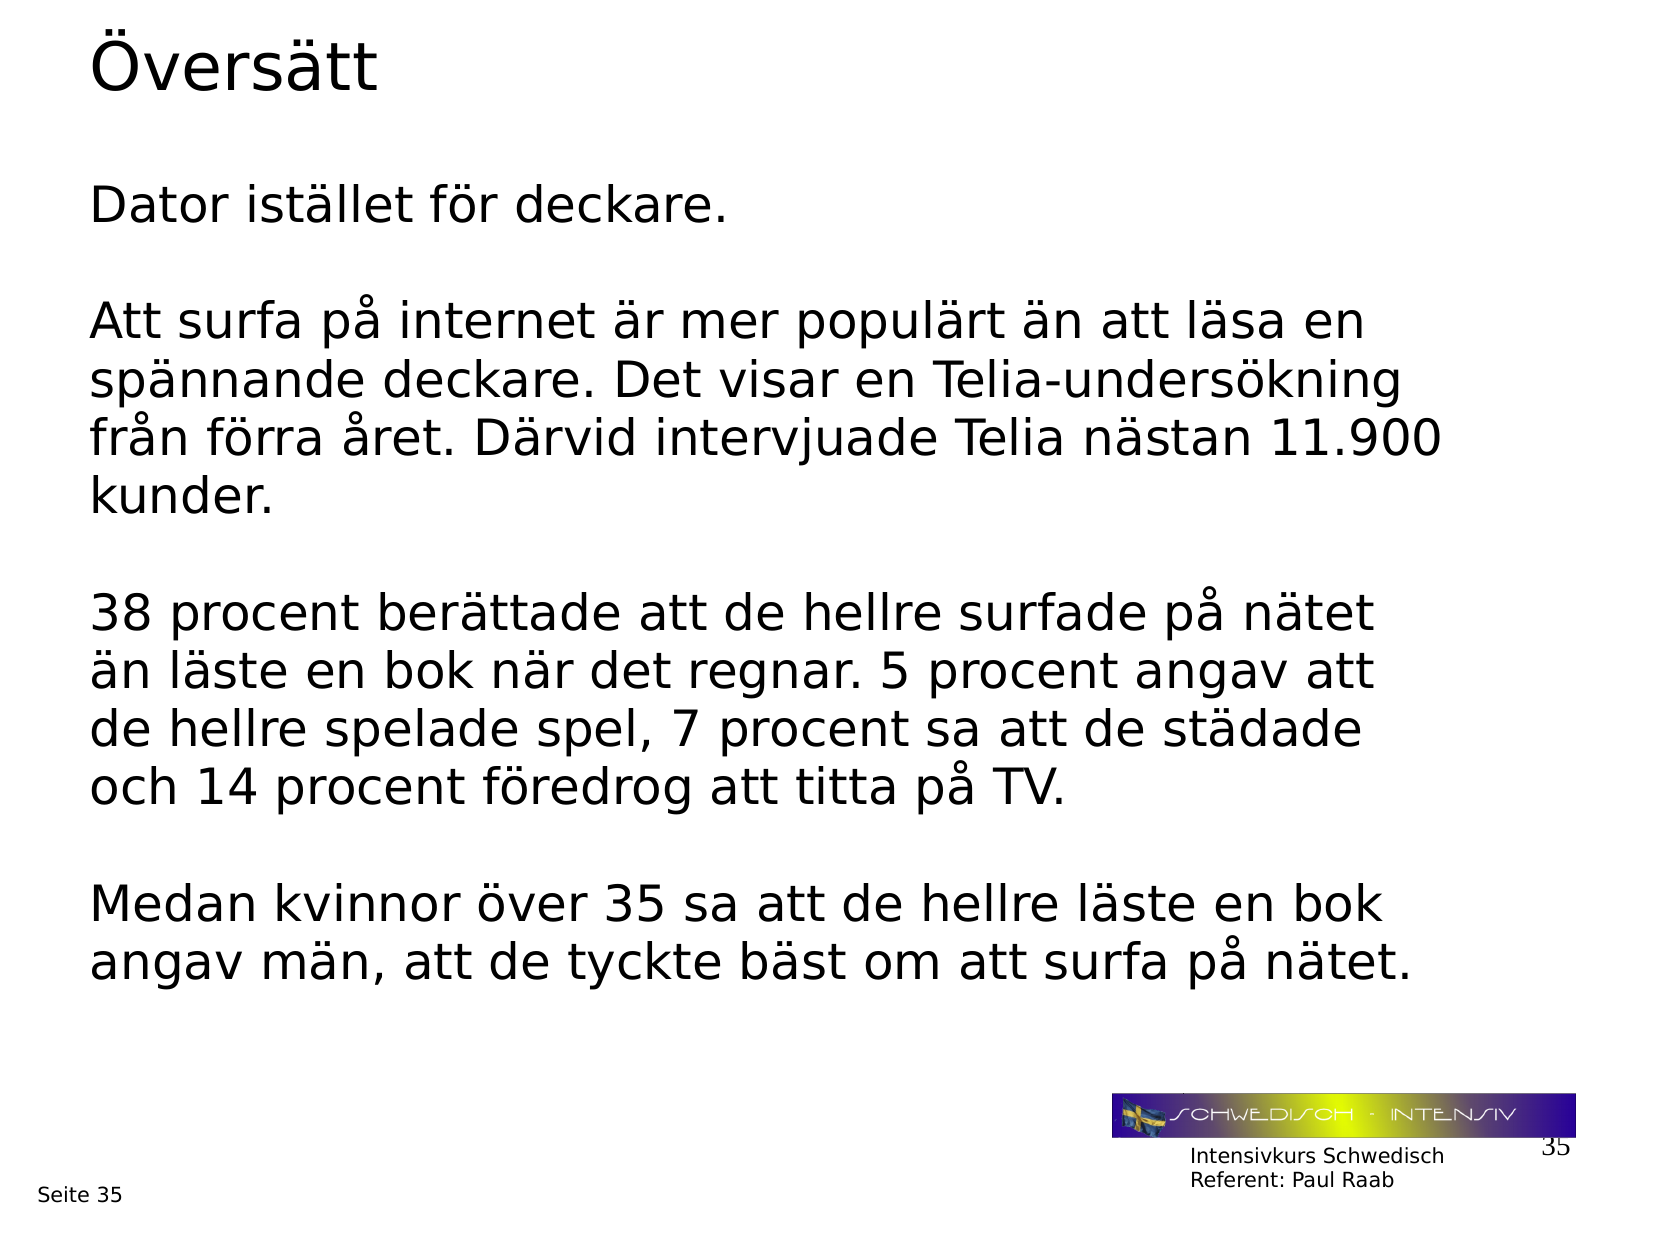

Översätt
Dator istället för deckare.
Att surfa på internet är mer populärt än att läsa en spännande deckare. Det visar en Telia-undersökning från förra året. Därvid intervjuade Telia nästan 11.900 kunder.
38 procent berättade att de hellre surfade på nätet än läste en bok när det regnar. 5 procent angav att de hellre spelade spel, 7 procent sa att de städade och 14 procent föredrog att titta på TV.
Medan kvinnor över 35 sa att de hellre läste en bok angav män, att de tyckte bäst om att surfa på nätet.